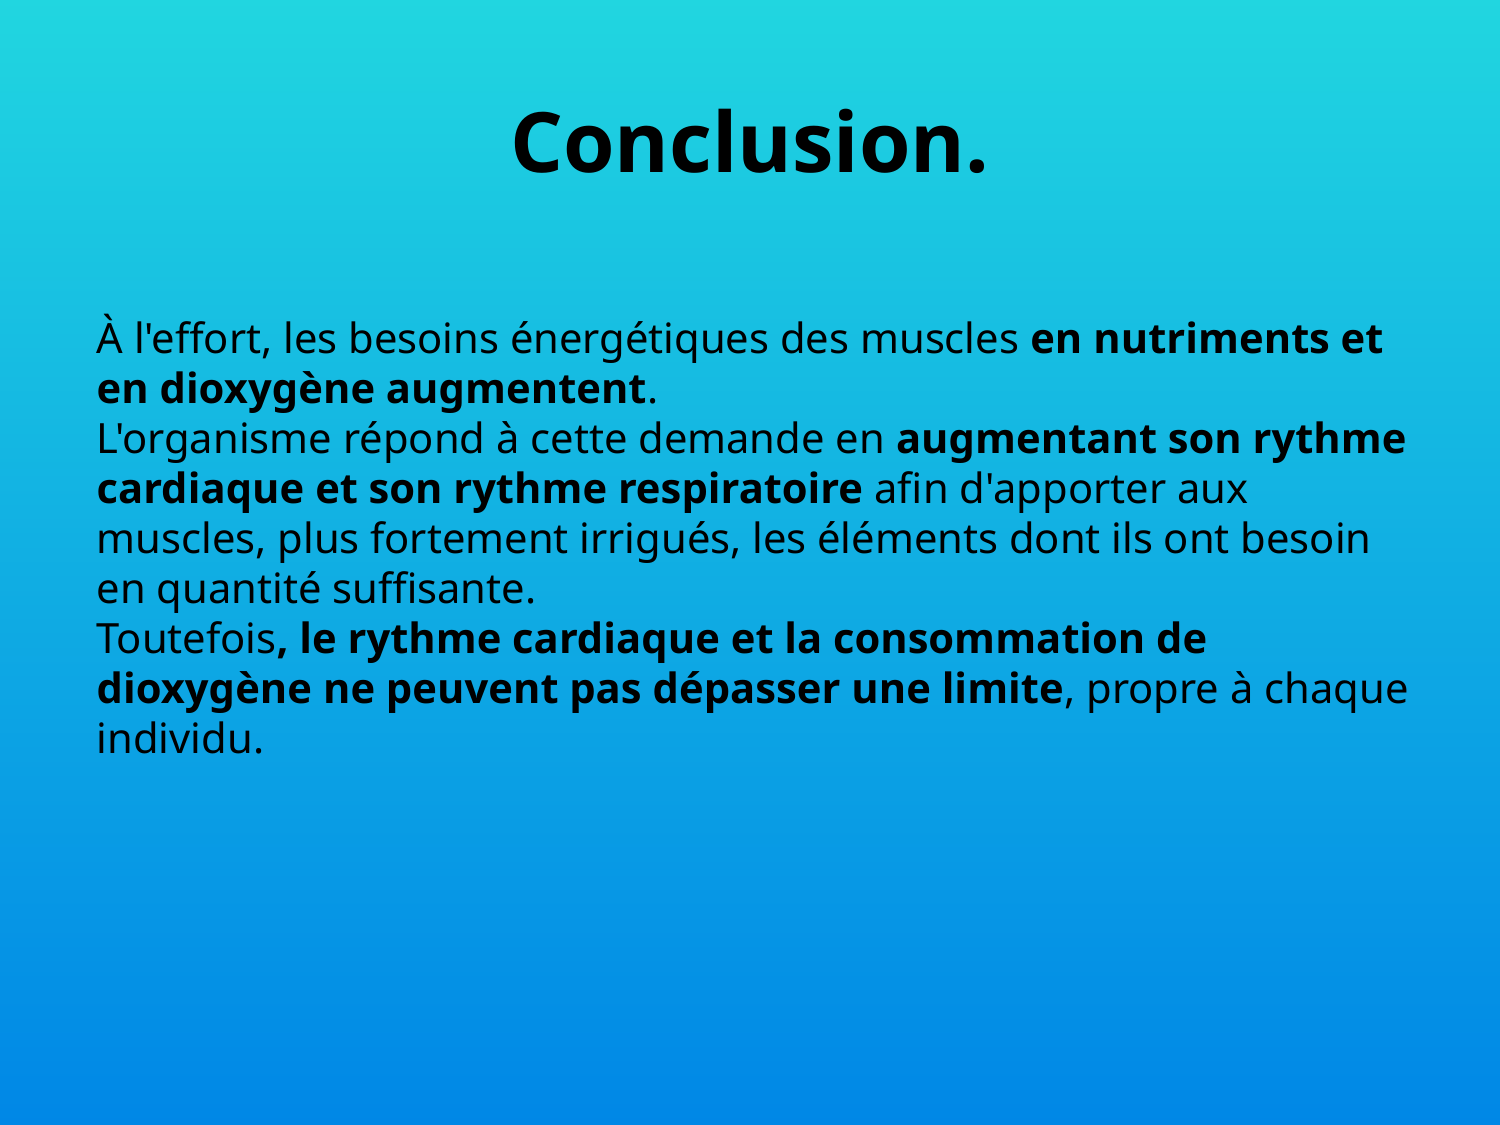

# Conclusion.
À l'effort, les besoins énergétiques des muscles en nutriments et en dioxygène augmentent.
L'organisme répond à cette demande en augmentant son rythme cardiaque et son rythme respiratoire afin d'apporter aux muscles, plus fortement irrigués, les éléments dont ils ont besoin en quantité suffisante.
Toutefois, le rythme cardiaque et la consommation de dioxygène ne peuvent pas dépasser une limite, propre à chaque individu.